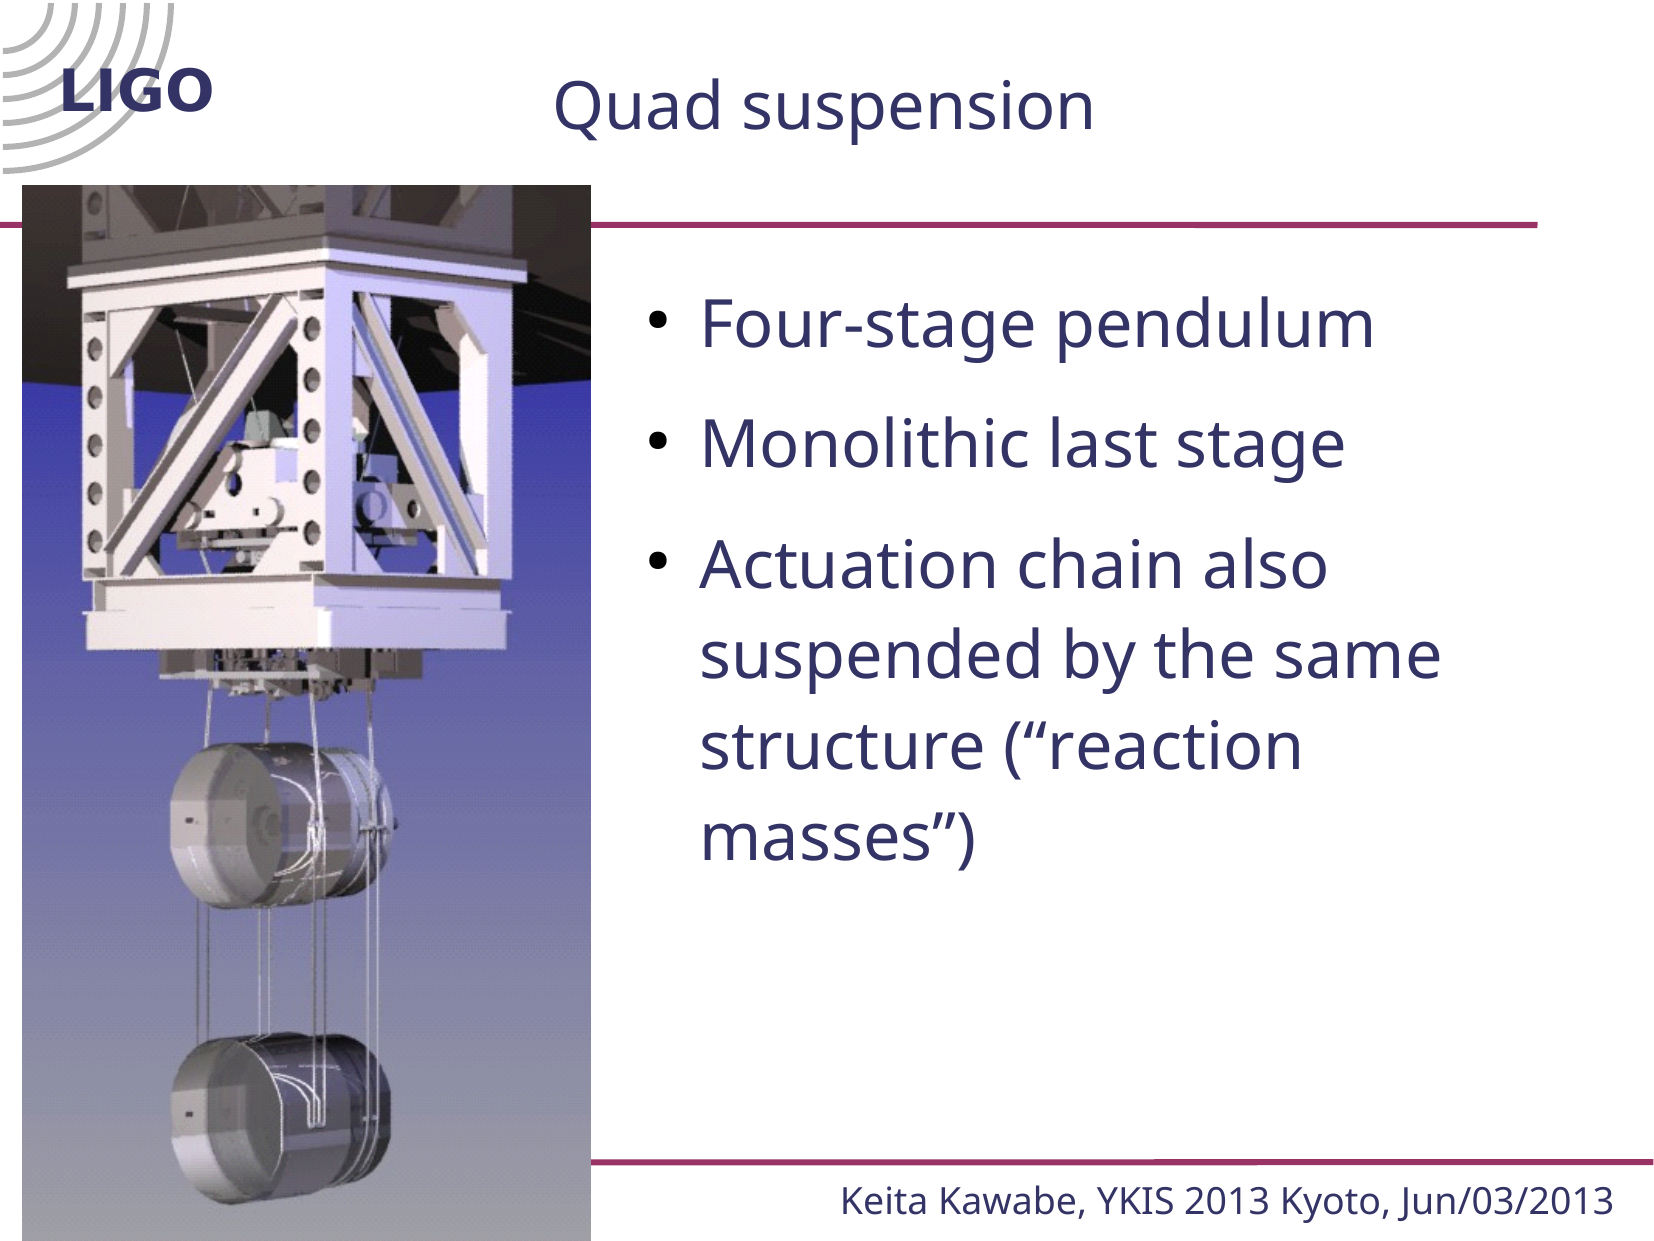

# Quad suspension
Four-stage pendulum
Monolithic last stage
Actuation chain also suspended by the same structure (“reaction masses”)